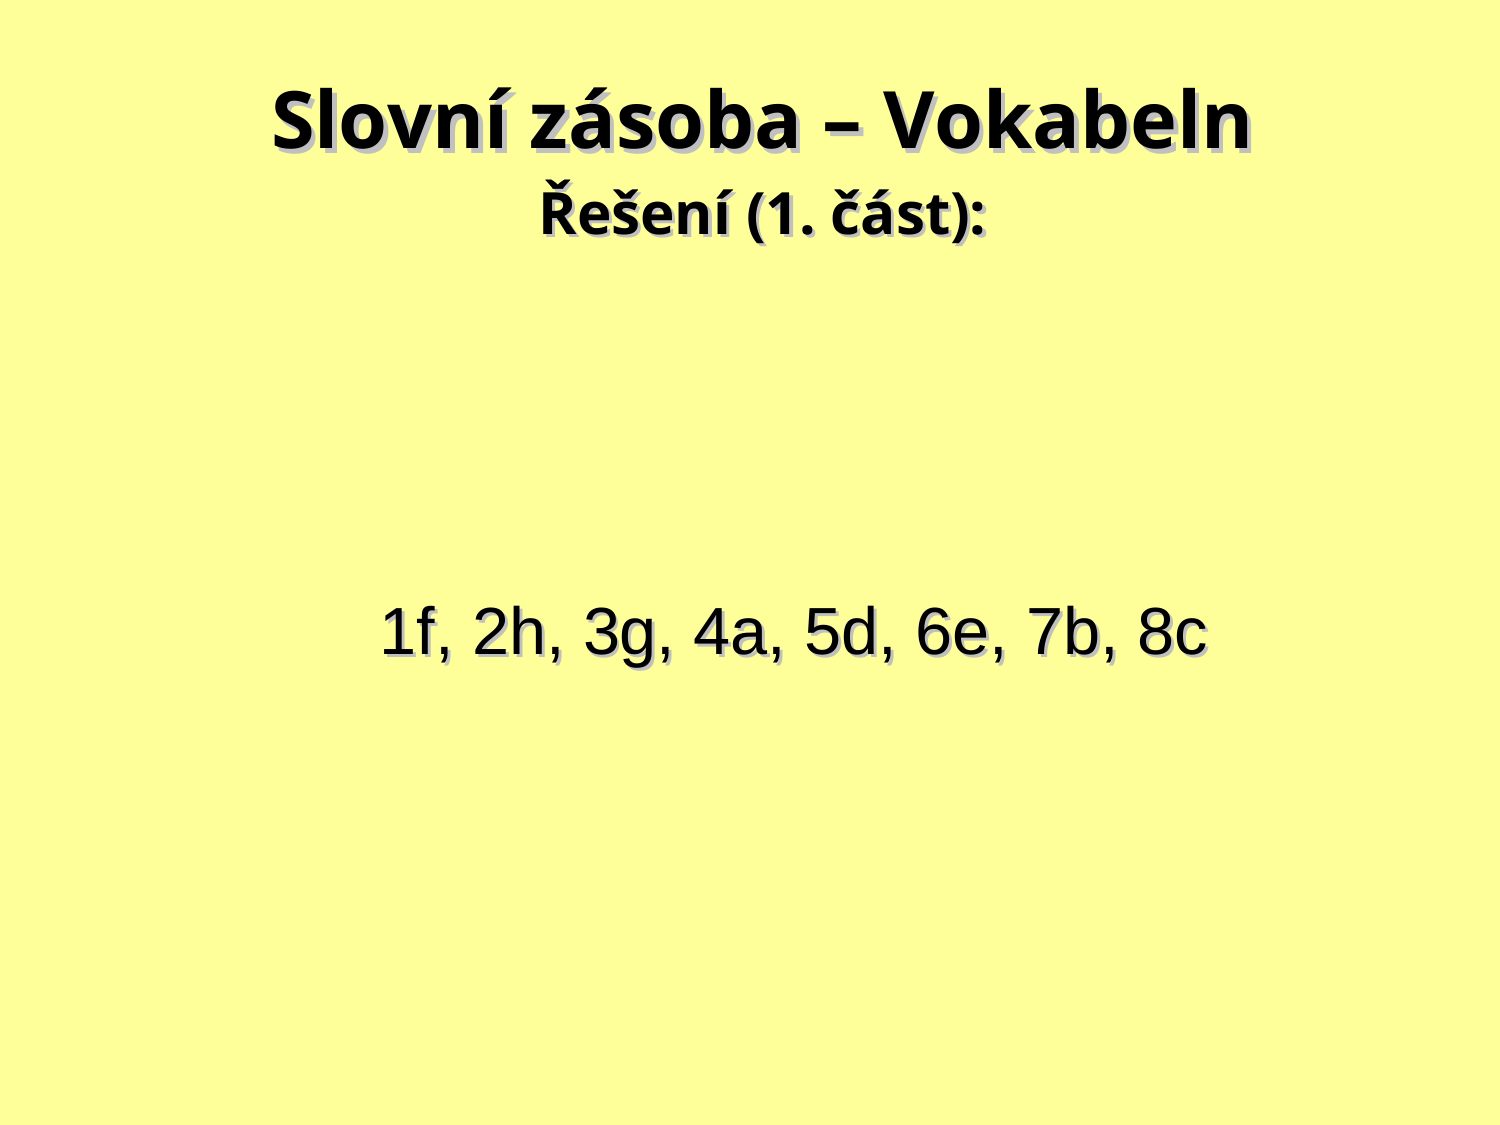

# Slovní zásoba – Vokabeln Řešení (1. část):
1f, 2h, 3g, 4a, 5d, 6e, 7b, 8c